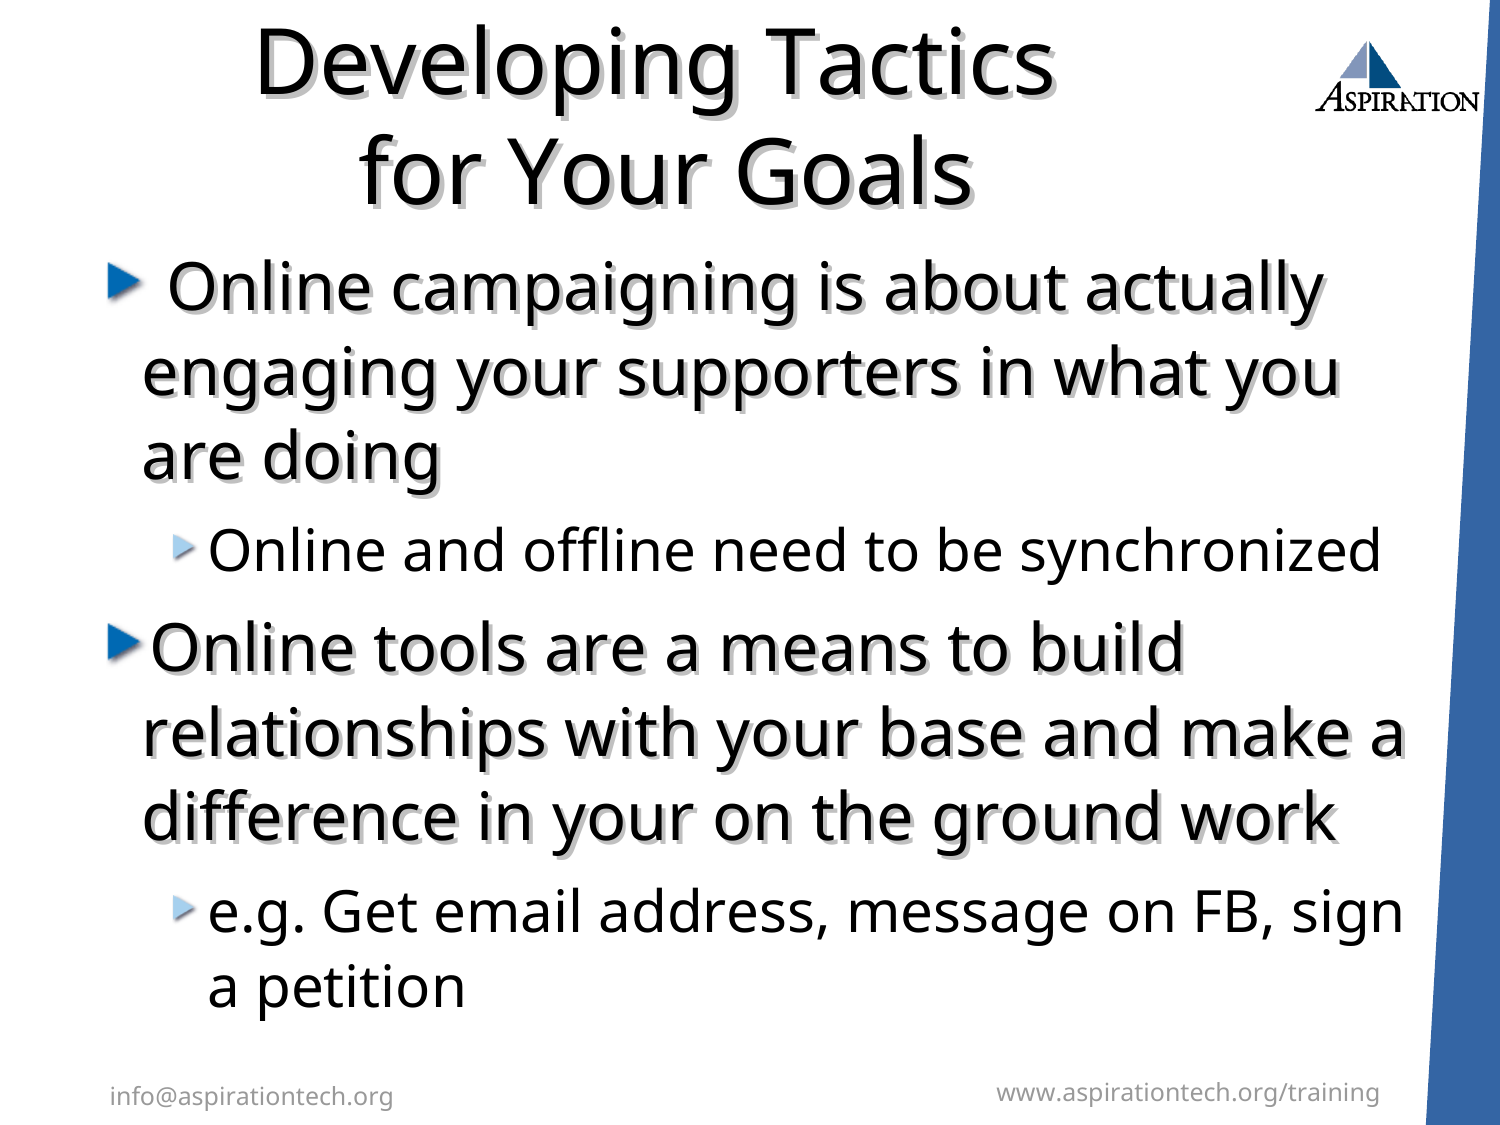

# Developing Tactics for Your Goals
 Online campaigning is about actually engaging your supporters in what you are doing
Online and offline need to be synchronized
Online tools are a means to build relationships with your base and make a difference in your on the ground work
e.g. Get email address, message on FB, sign a petition